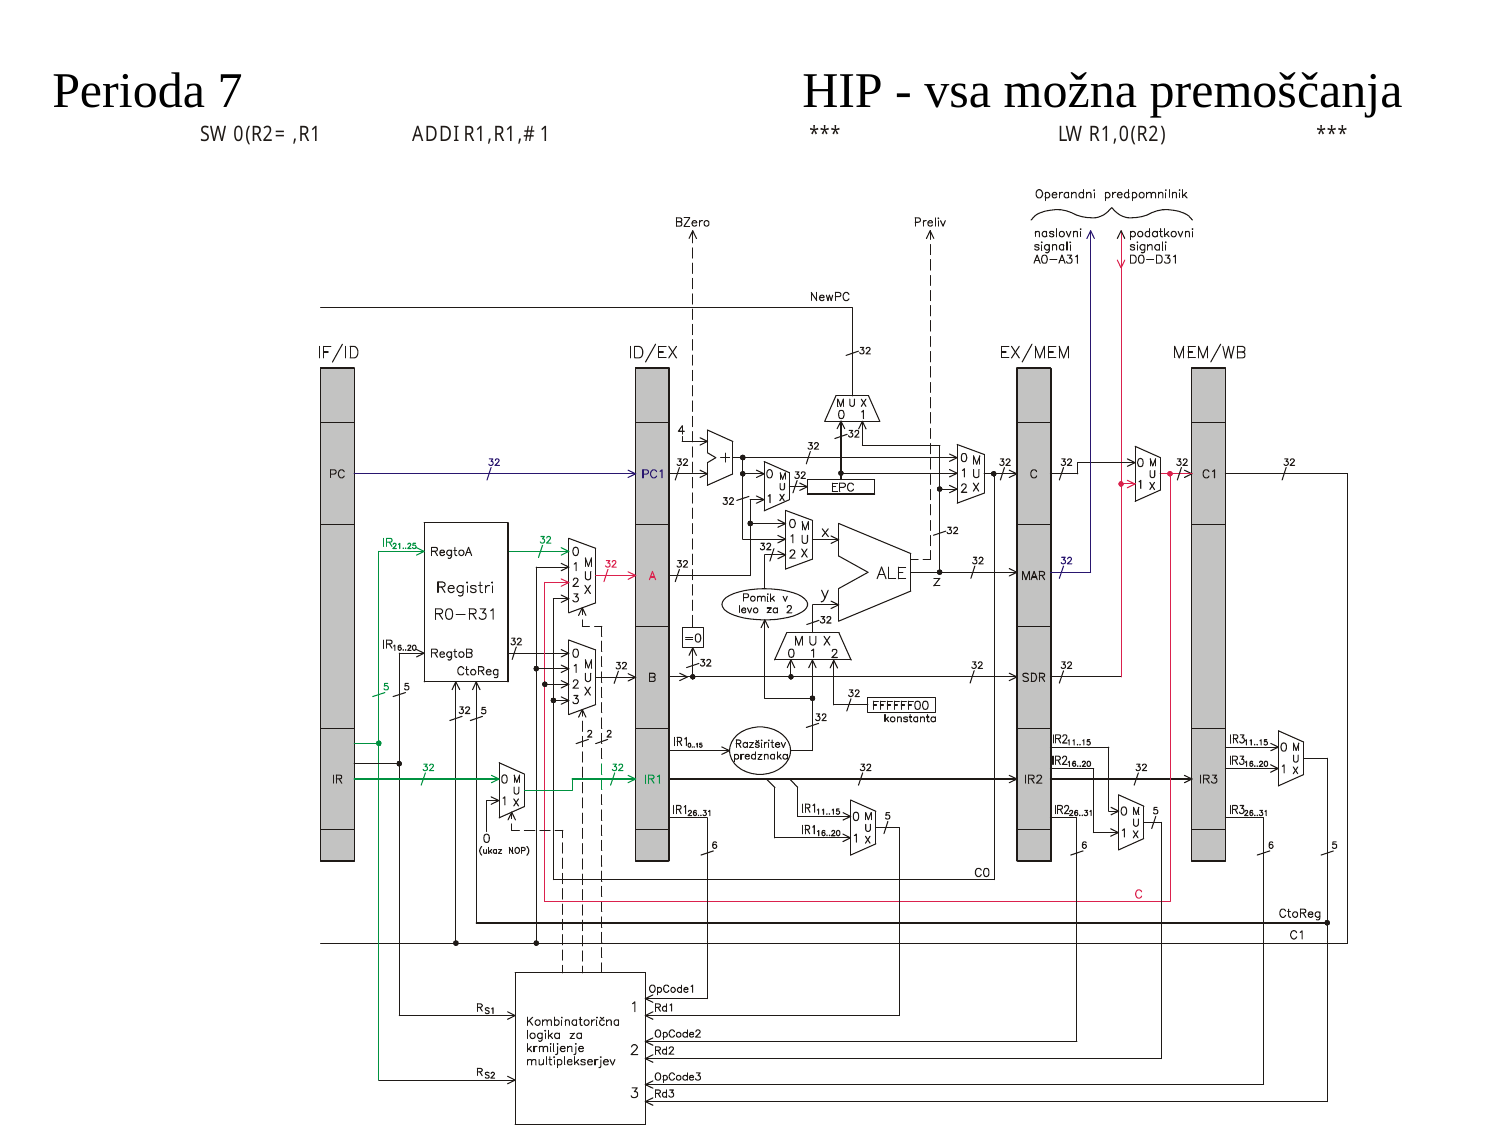

Perioda 7				HIP - vsa možna premoščanja